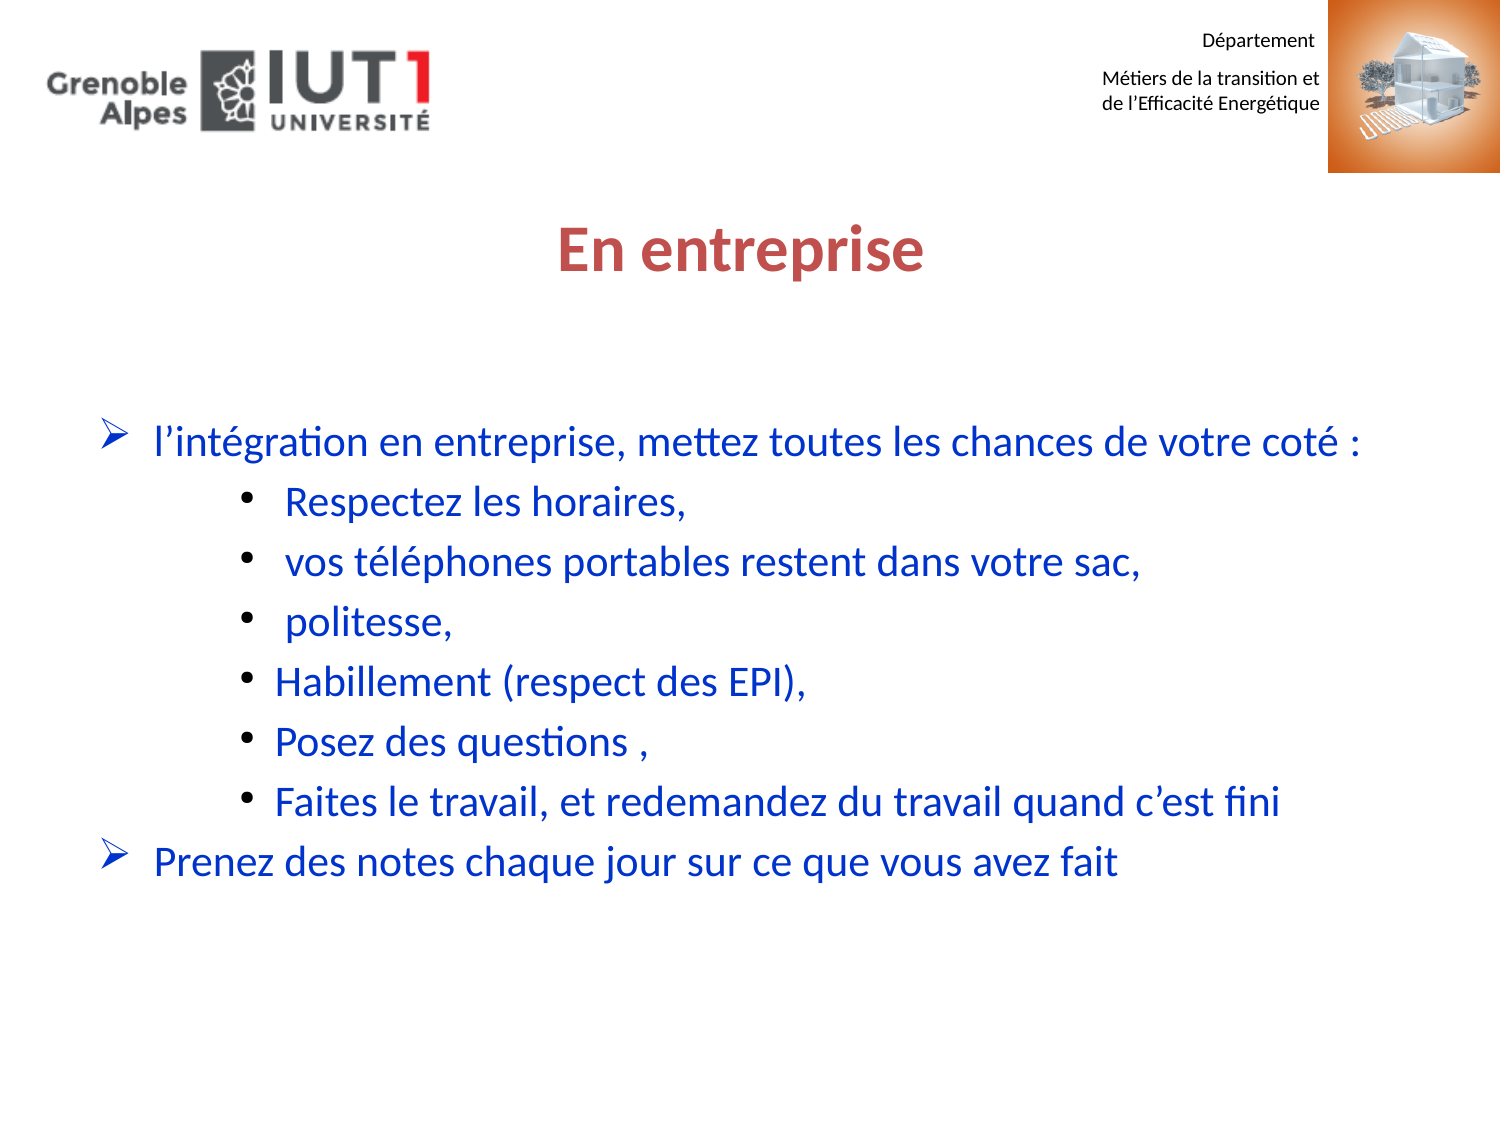

Département
Métiers de la transition et de l’Efficacité Energétique
# En entreprise
l’intégration en entreprise, mettez toutes les chances de votre coté :
 Respectez les horaires,
 vos téléphones portables restent dans votre sac,
 politesse,
Habillement (respect des EPI),
Posez des questions ,
Faites le travail, et redemandez du travail quand c’est fini
Prenez des notes chaque jour sur ce que vous avez fait